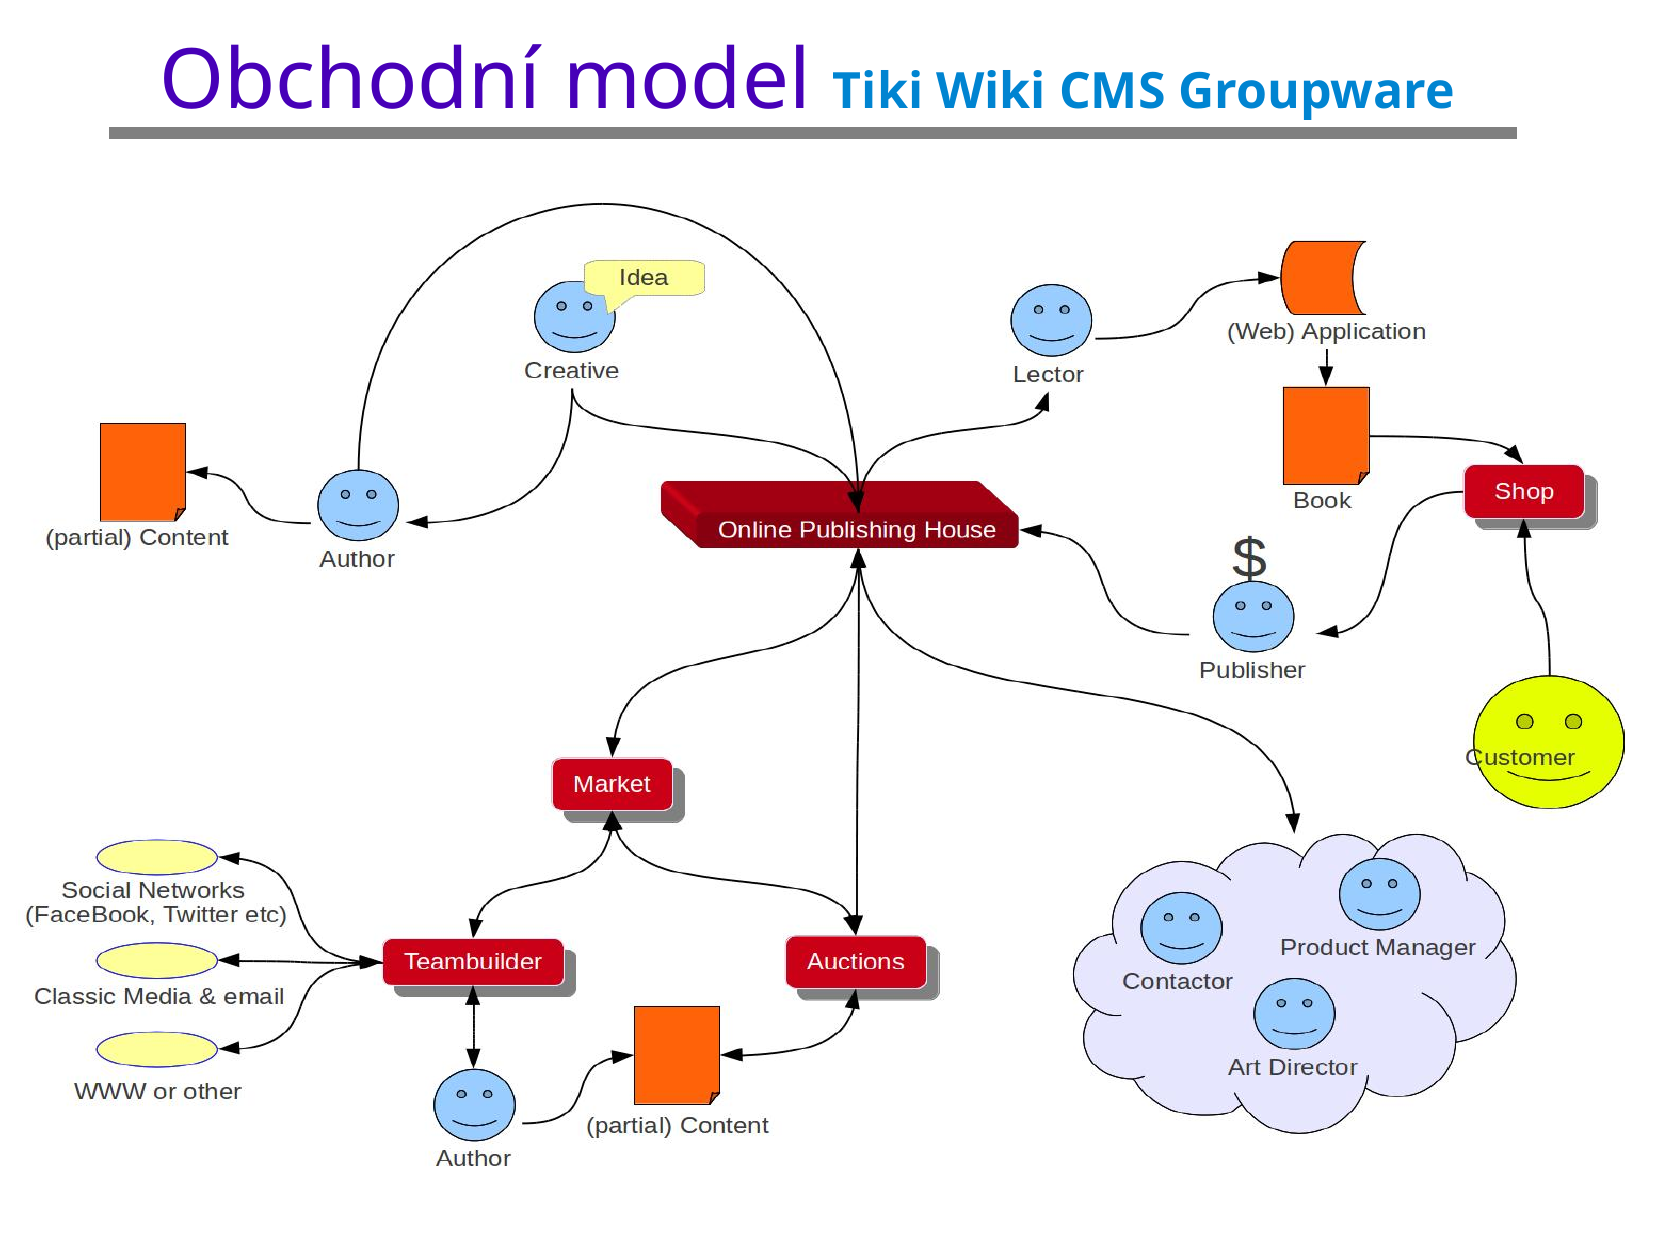

# Obchodní model Tiki Wiki CMS Groupware